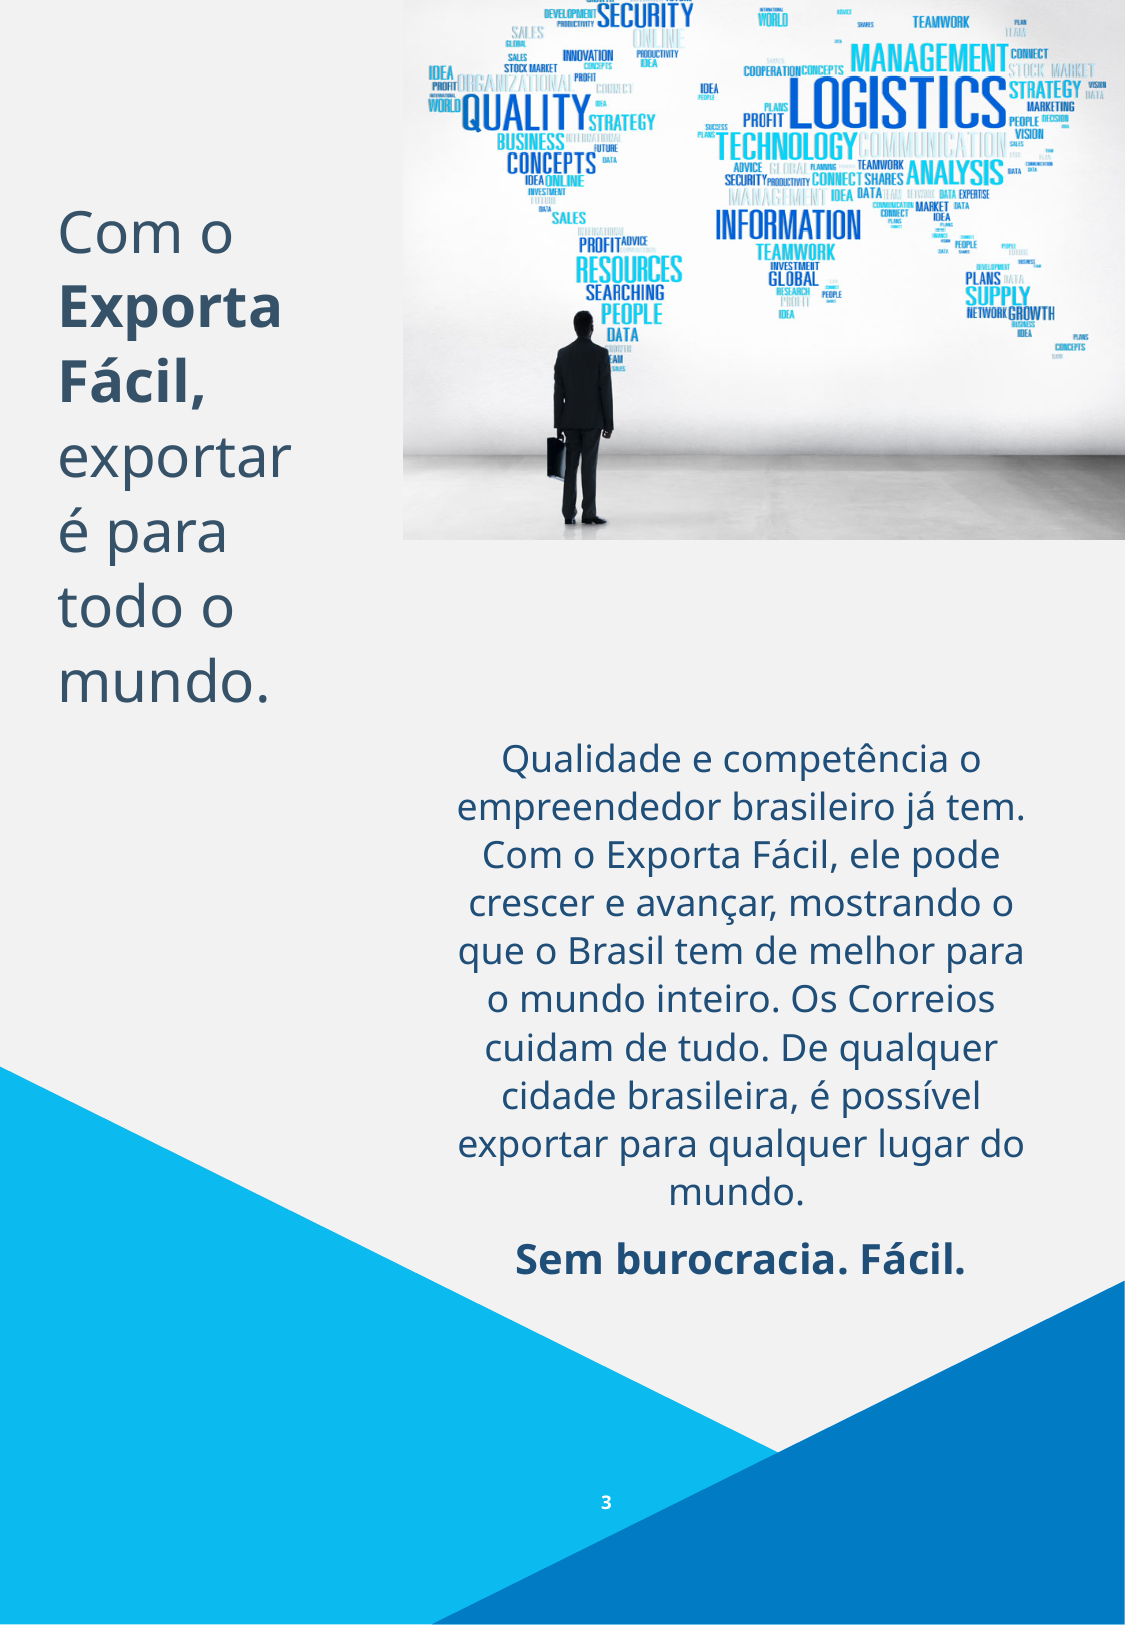

Com o Exporta Fácil, exportar é para todo o mundo.
­­­­­­­­­­­­­­­­­­­­­­­­­­­­­­­­­­­­­Qualidade e competência o empreendedor brasileiro já tem. Com o Exporta Fácil, ele pode crescer e avançar, mostrando o que o Brasil tem de melhor para o mundo inteiro. Os Correios cuidam de tudo. De qualquer cidade brasileira, é possível exportar para qualquer lugar do mundo.
Sem burocracia. Fácil.